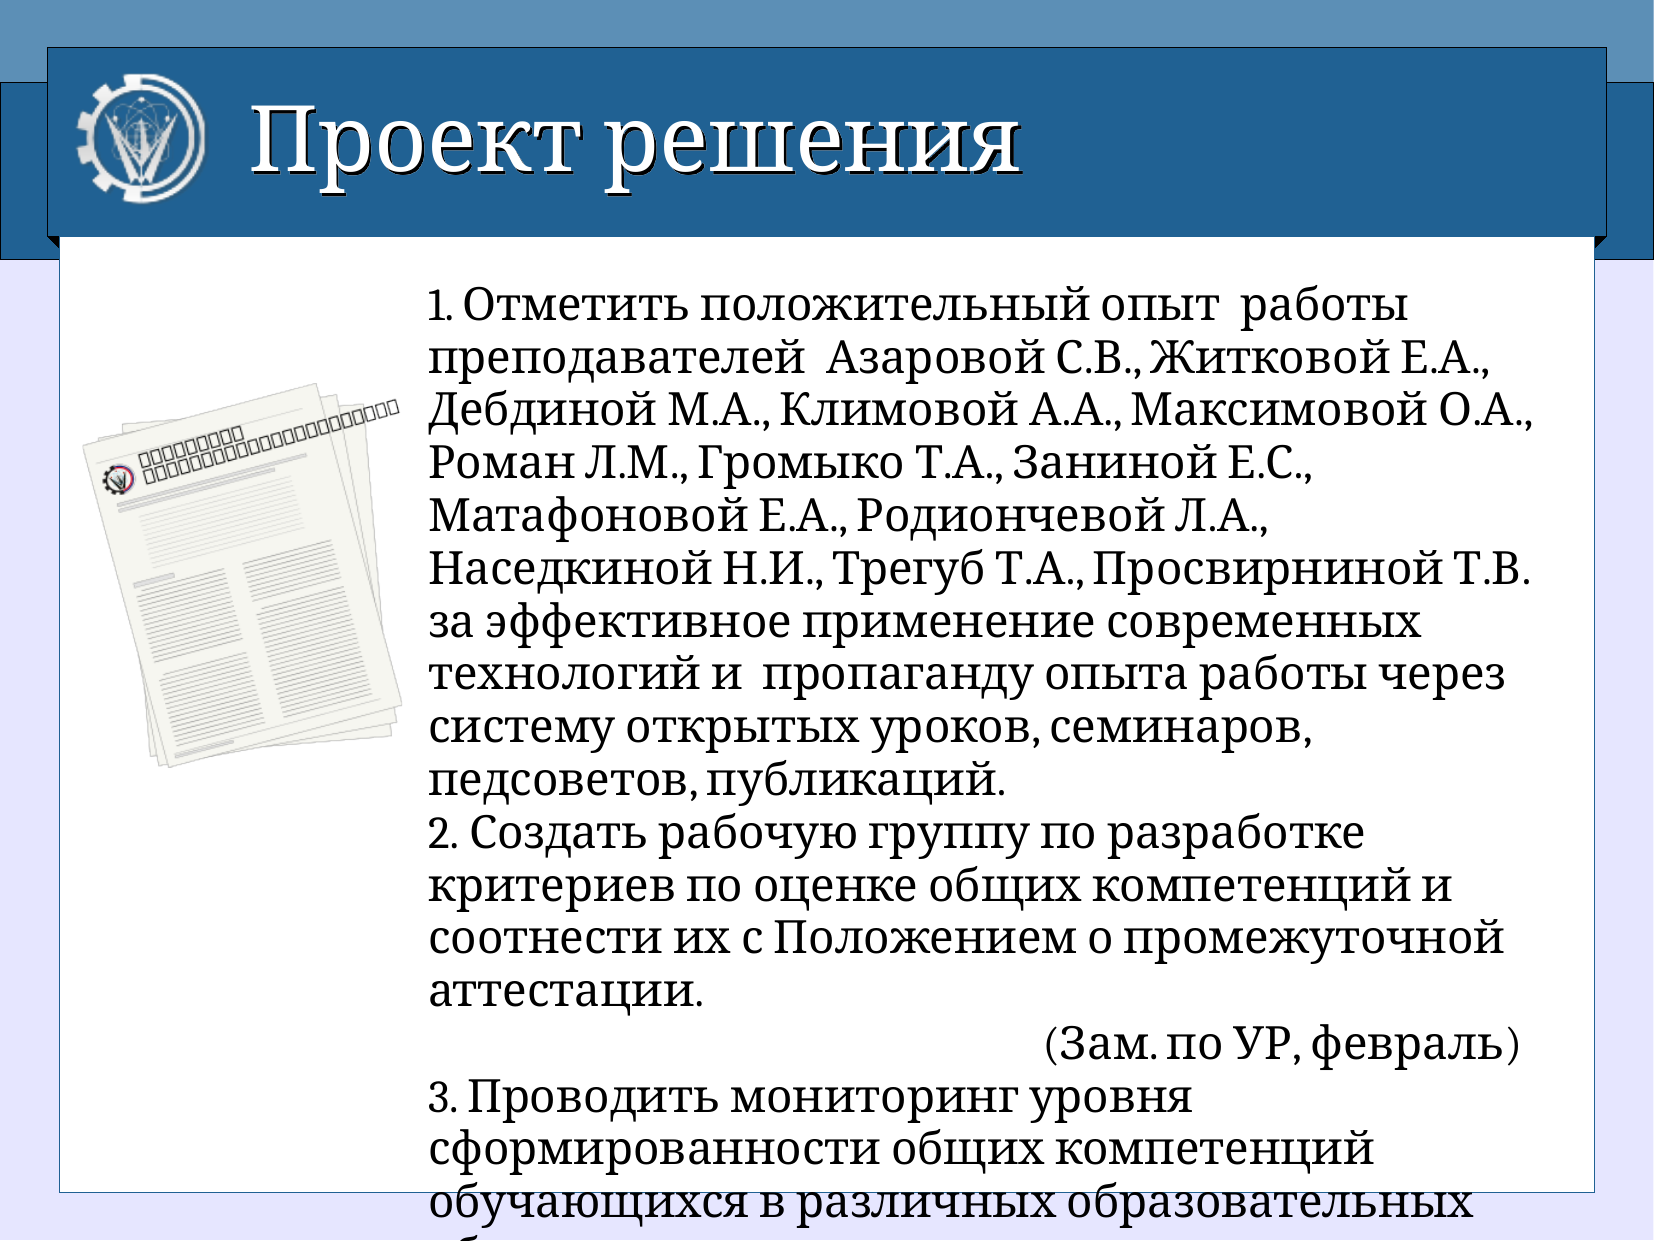

# Проект решения
1. Отметить положительный опыт работы преподавателей Азаровой С.В., Житковой Е.А., Дебдиной М.А., Климовой А.А., Максимовой О.А., Роман Л.М., Громыко Т.А., Заниной Е.С., Матафоновой Е.А., Родиончевой Л.А., Наседкиной Н.И., Трегуб Т.А., Просвирниной Т.В. за эффективное применение современных технологий и пропаганду опыта работы через систему открытых уроков, семинаров, педсоветов, публикаций.
2. Создать рабочую группу по разработке критериев по оценке общих компетенций и соотнести их с Положением о промежуточной аттестации.
(Зам. по УР, февраль)
3. Проводить мониторинг уровня сформированности общих компетенций обучающихся в различных образовательных областях.
(Отв. зам директора по УР, УПР, в течение года)